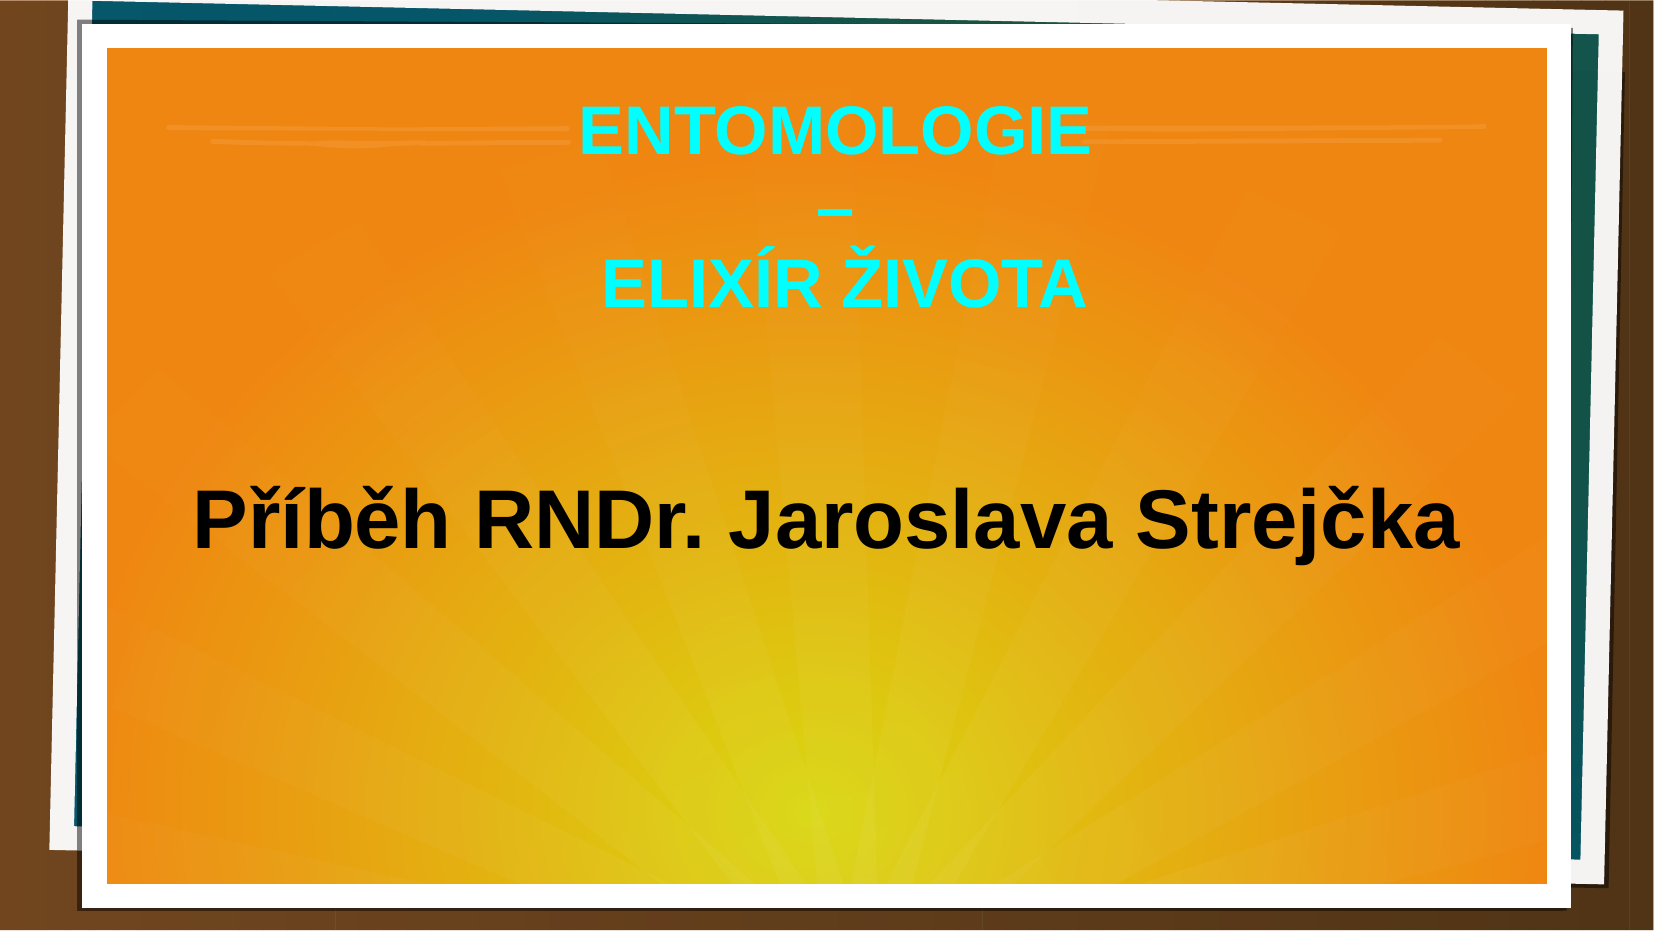

# ENTOMOLOGIE – ELIXÍR ŽIVOTA
Příběh RNDr. Jaroslava Strejčka